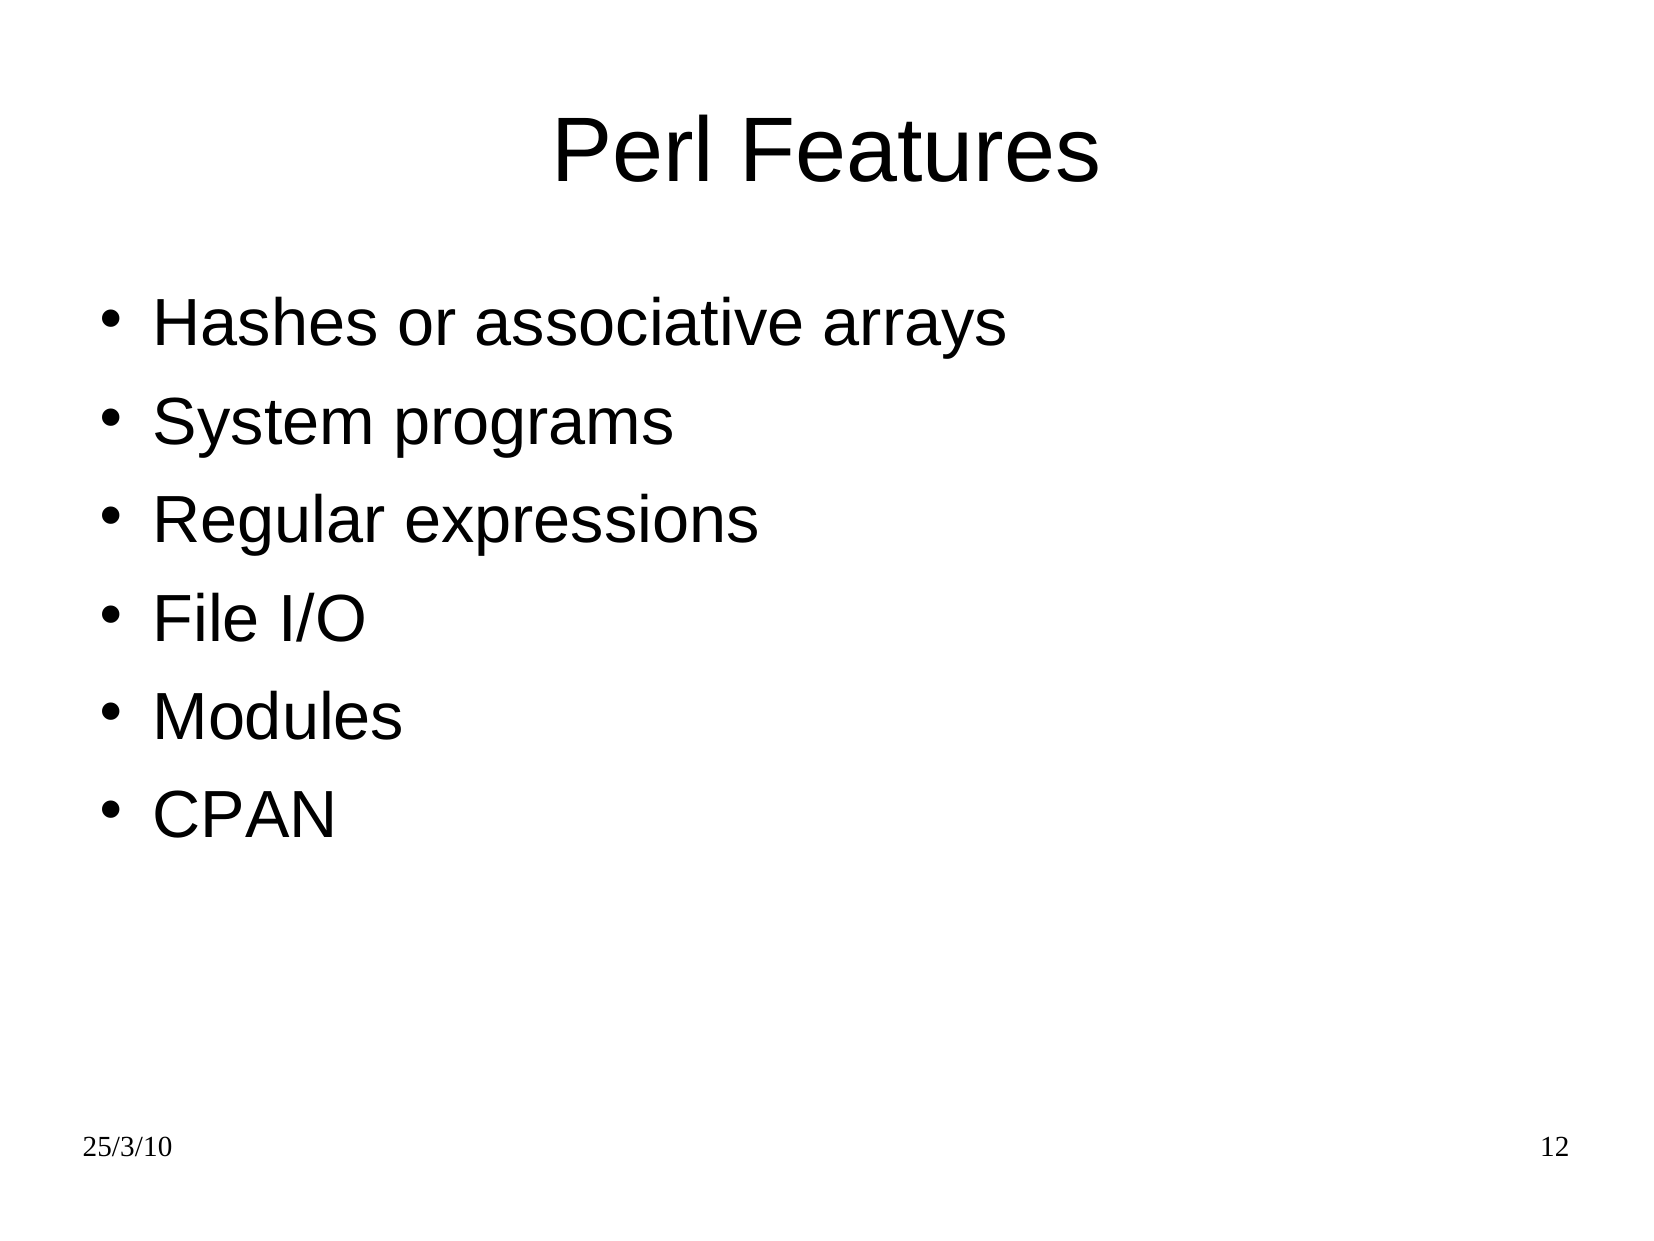

# Perl Features
Hashes or associative arrays
System programs
Regular expressions
File I/O
Modules
CPAN
12